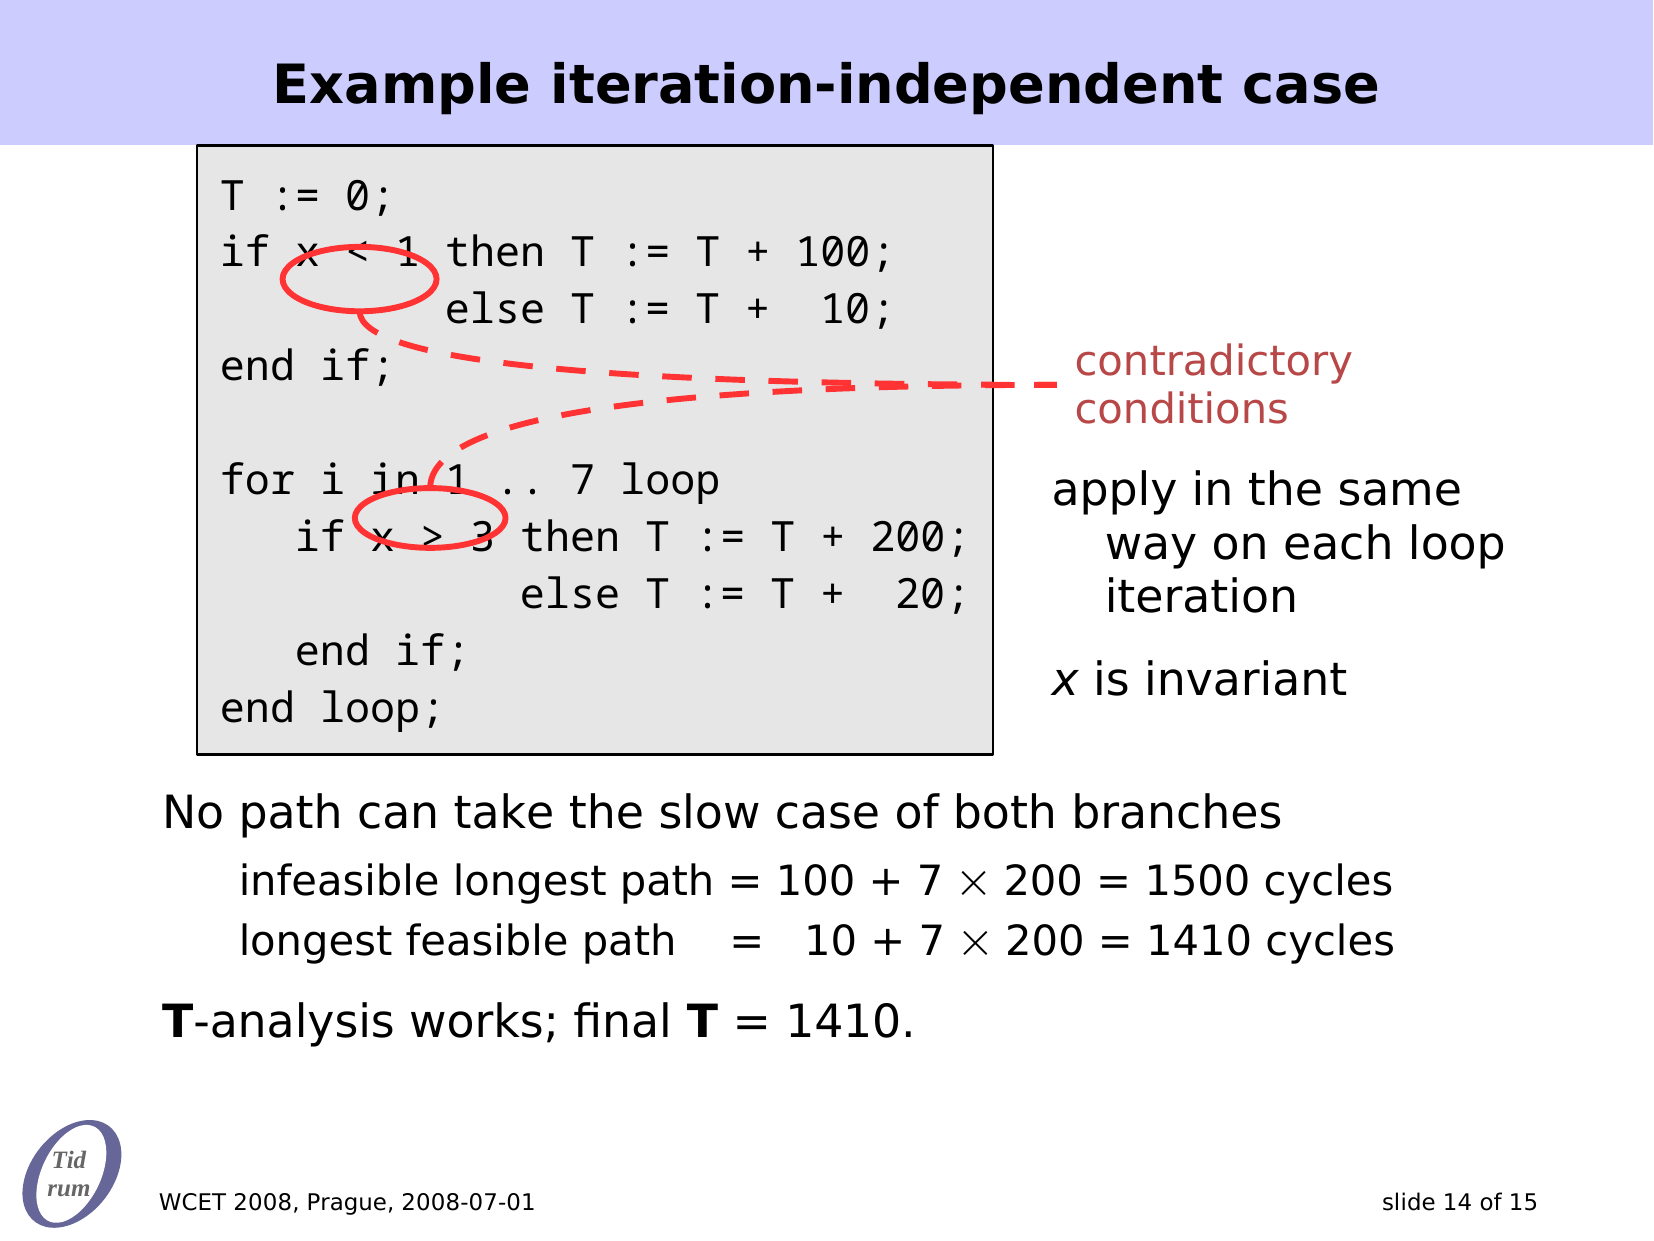

# Example iteration-independent case
T := 0;
if x < 1 then T := T + 100;
 else T := T + 10;
end if;
for i in 1 .. 7 loop
 if x > 3 then T := T + 200;
 else T := T + 20;
 end if;
end loop;
contradictory
conditions
apply in the same way on each loop iteration
x is invariant
No path can take the slow case of both branches
infeasible longest path = 100 + 7  200 = 1500 cycles
longest feasible path = 10 + 7  200 = 1410 cycles
T-analysis works; final T = 1410.